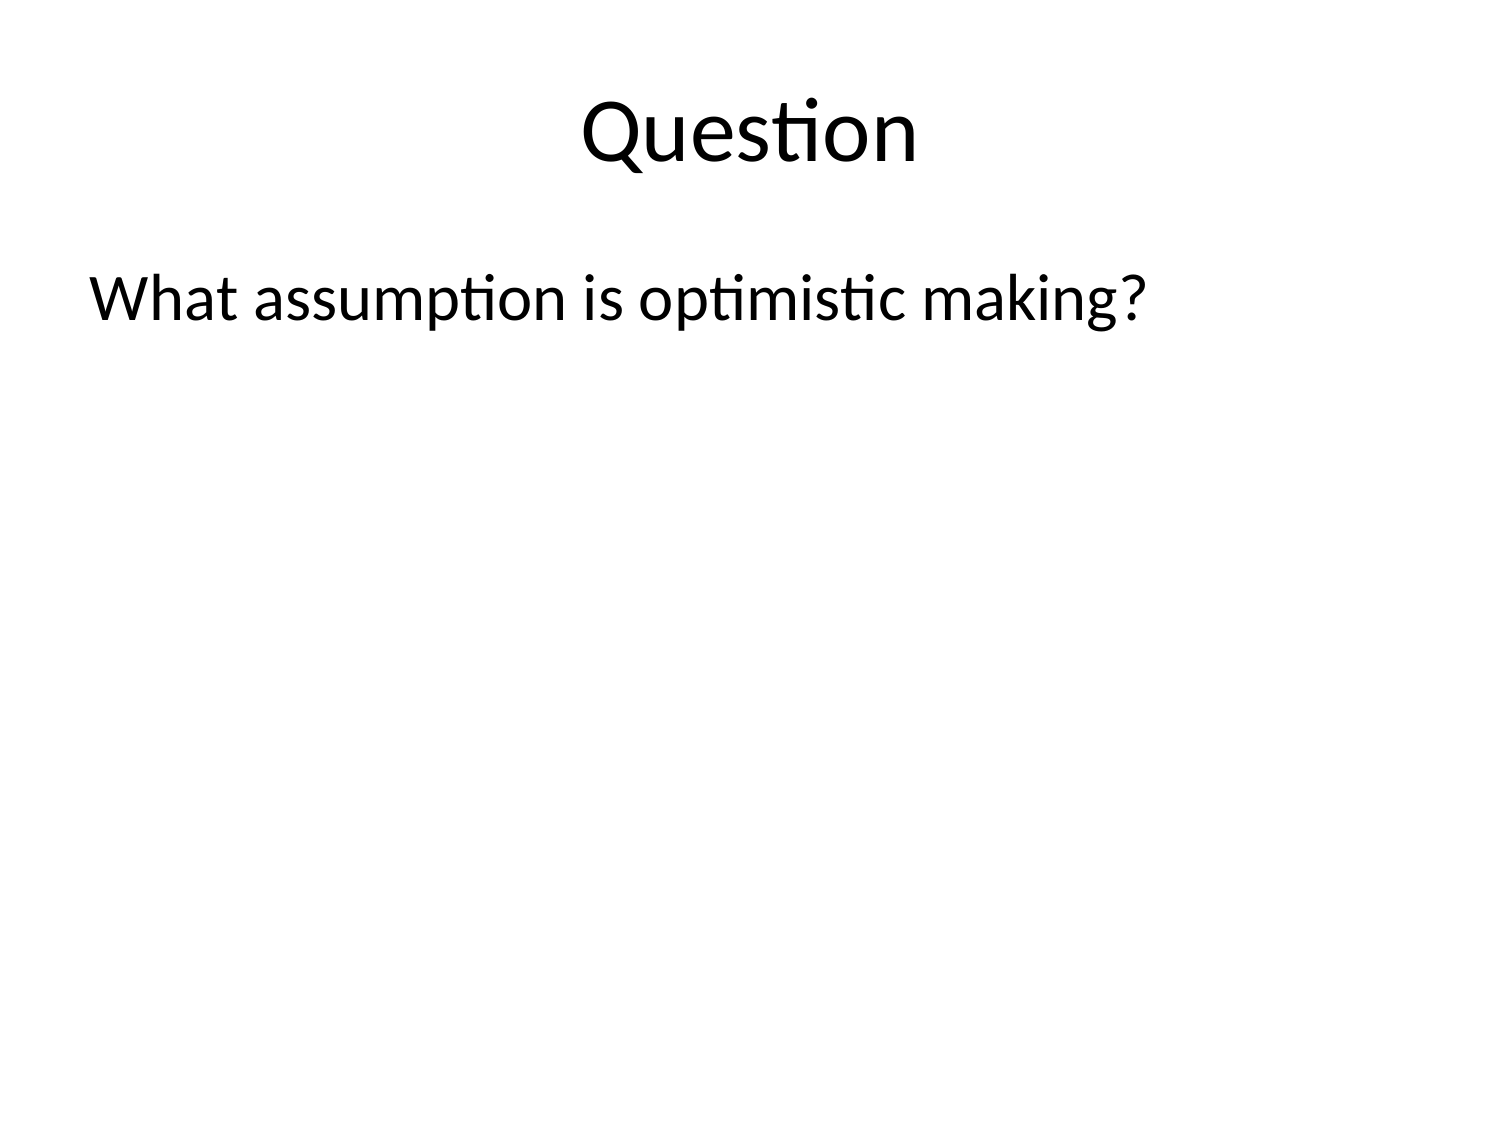

# Question
What assumption is optimistic making?